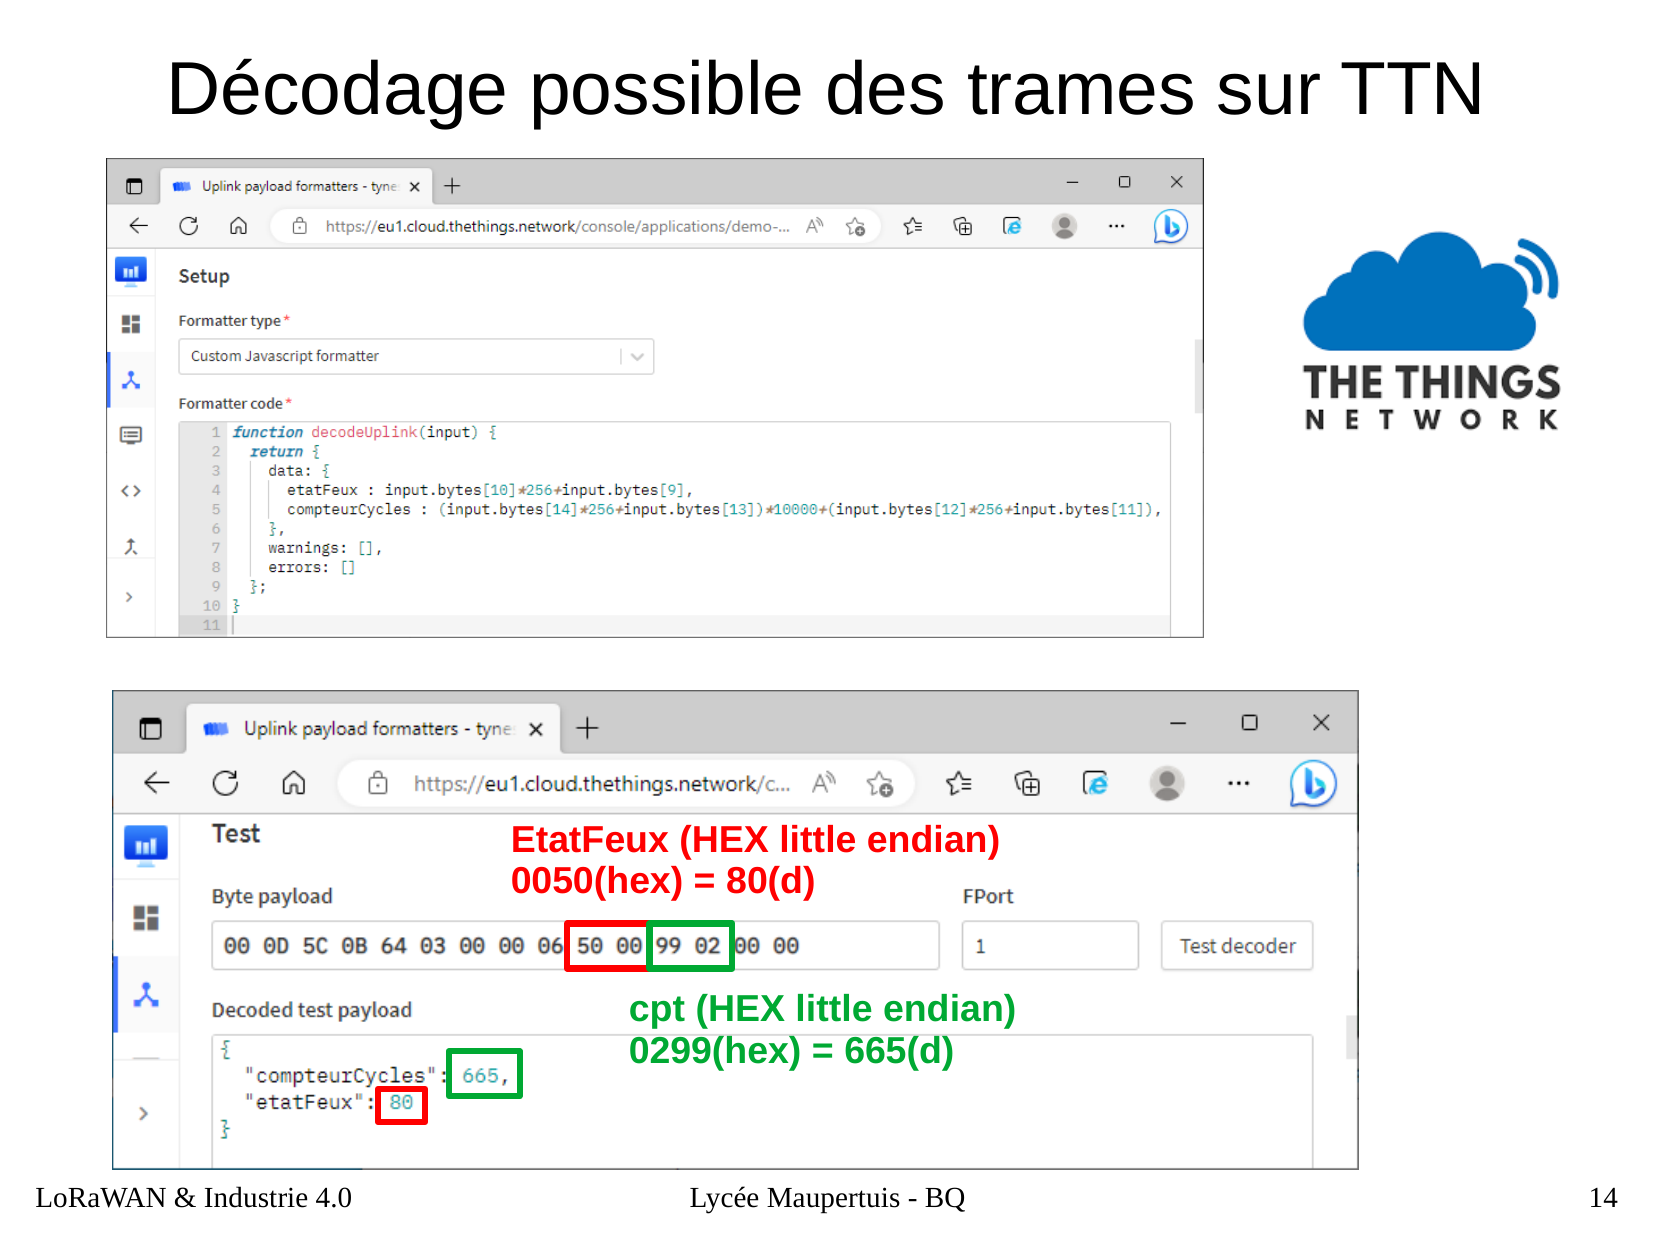

# Décodage possible des trames sur TTN
EtatFeux (HEX little endian)
0050(hex) = 80(d)
cpt (HEX little endian)
0299(hex) = 665(d)
LoRaWAN & Industrie 4.0
Lycée Maupertuis - BQ
14